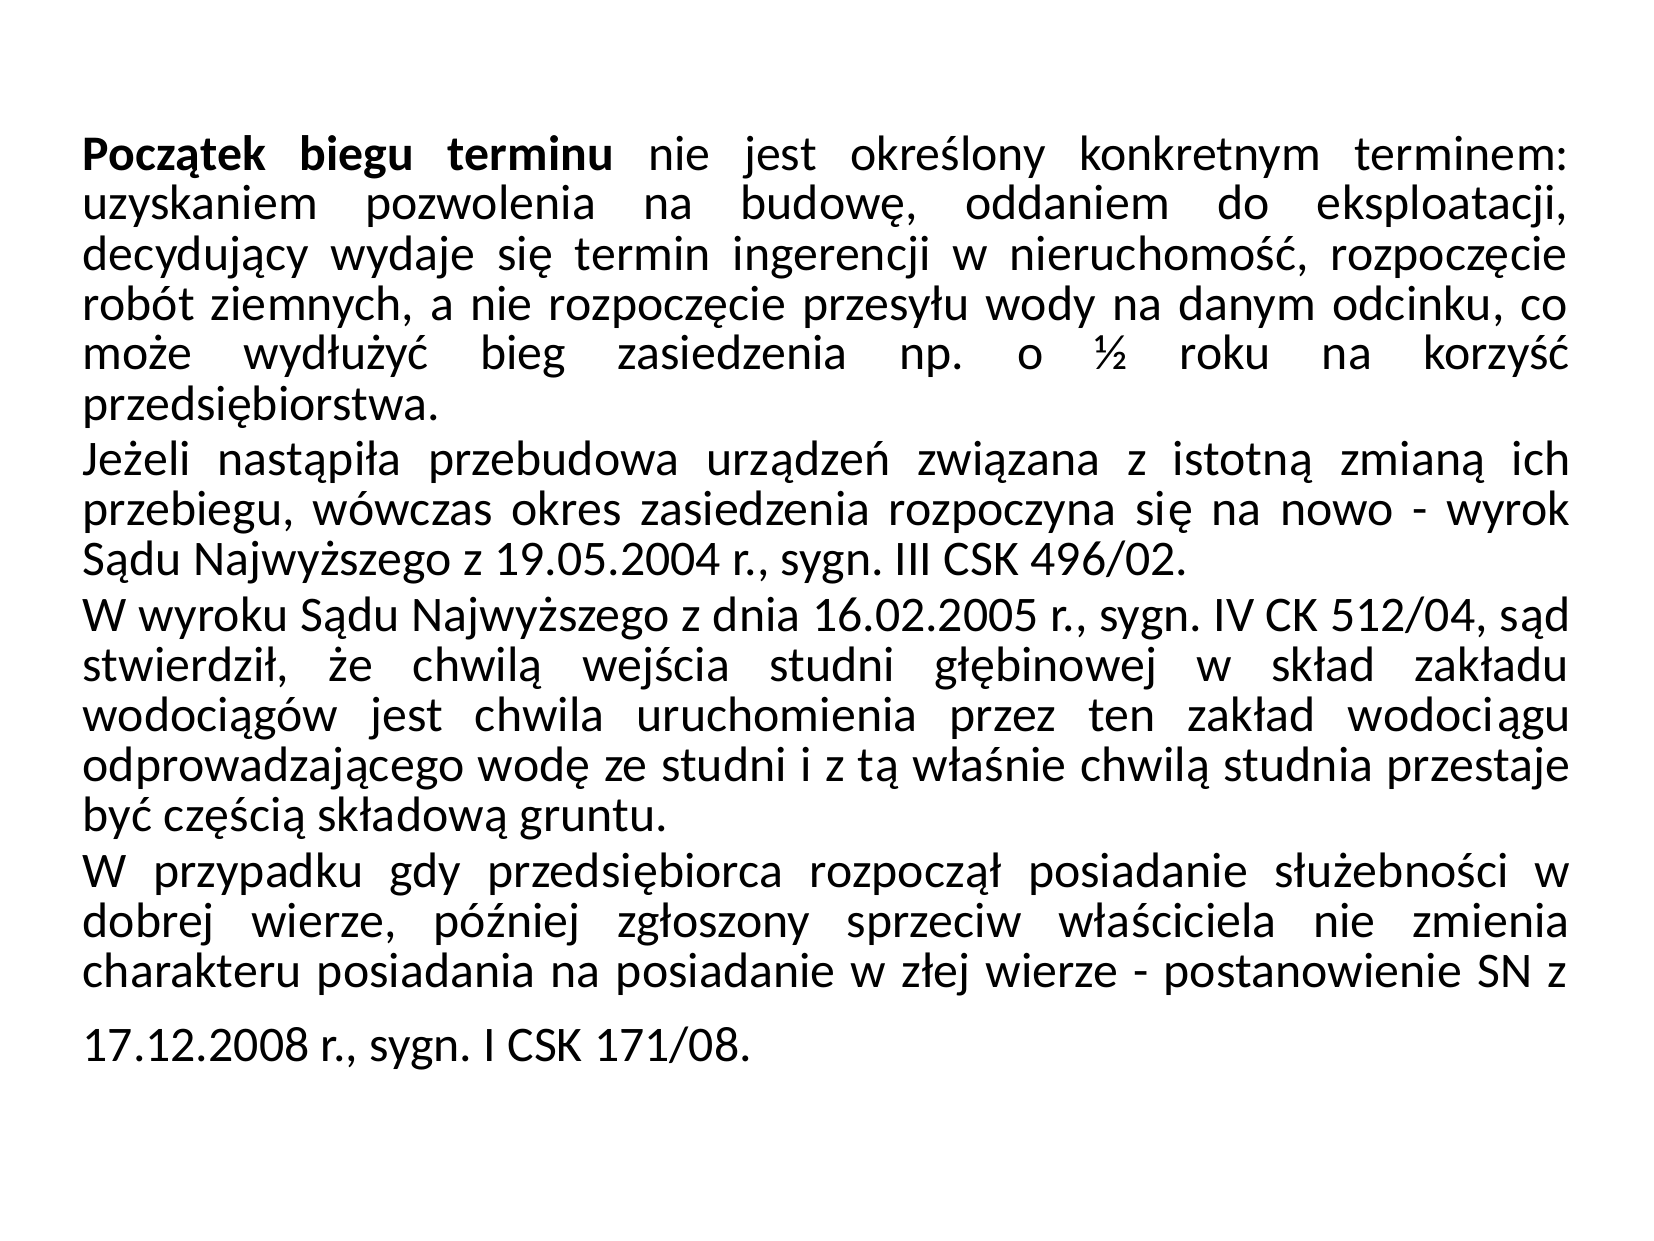

#
Początek biegu terminu nie jest określony konkretnym terminem: uzyskaniem pozwolenia na budowę, oddaniem do eksploatacji, decydujący wydaje się termin ingerencji w nieruchomość, rozpoczęcie robót ziemnych, a nie rozpoczęcie przesyłu wody na danym odcinku, co może wydłużyć bieg zasiedzenia np. o ½ roku na korzyść przedsiębiorstwa.
Jeżeli nastąpiła przebudowa urządzeń związana z istotną zmianą ich przebiegu, wówczas okres zasiedzenia rozpoczyna się na nowo - wyrok Sądu Najwyższego z 19.05.2004 r., sygn. III CSK 496/02.
W wyroku Sądu Najwyższego z dnia 16.02.2005 r., sygn. IV CK 512/04, sąd stwierdził, że chwilą wejścia studni głębinowej w skład zakładu wodociągów jest chwila uruchomienia przez ten zakład wodociągu odprowadzającego wodę ze studni i z tą właśnie chwilą studnia przestaje być częścią składową gruntu.
W przypadku gdy przedsiębiorca rozpoczął posiadanie służebności w dobrej wierze, później zgłoszony sprzeciw właściciela nie zmienia charakteru posiadania na posiadanie w złej wierze - postanowienie SN z 17.12.2008 r., sygn. I CSK 171/08.